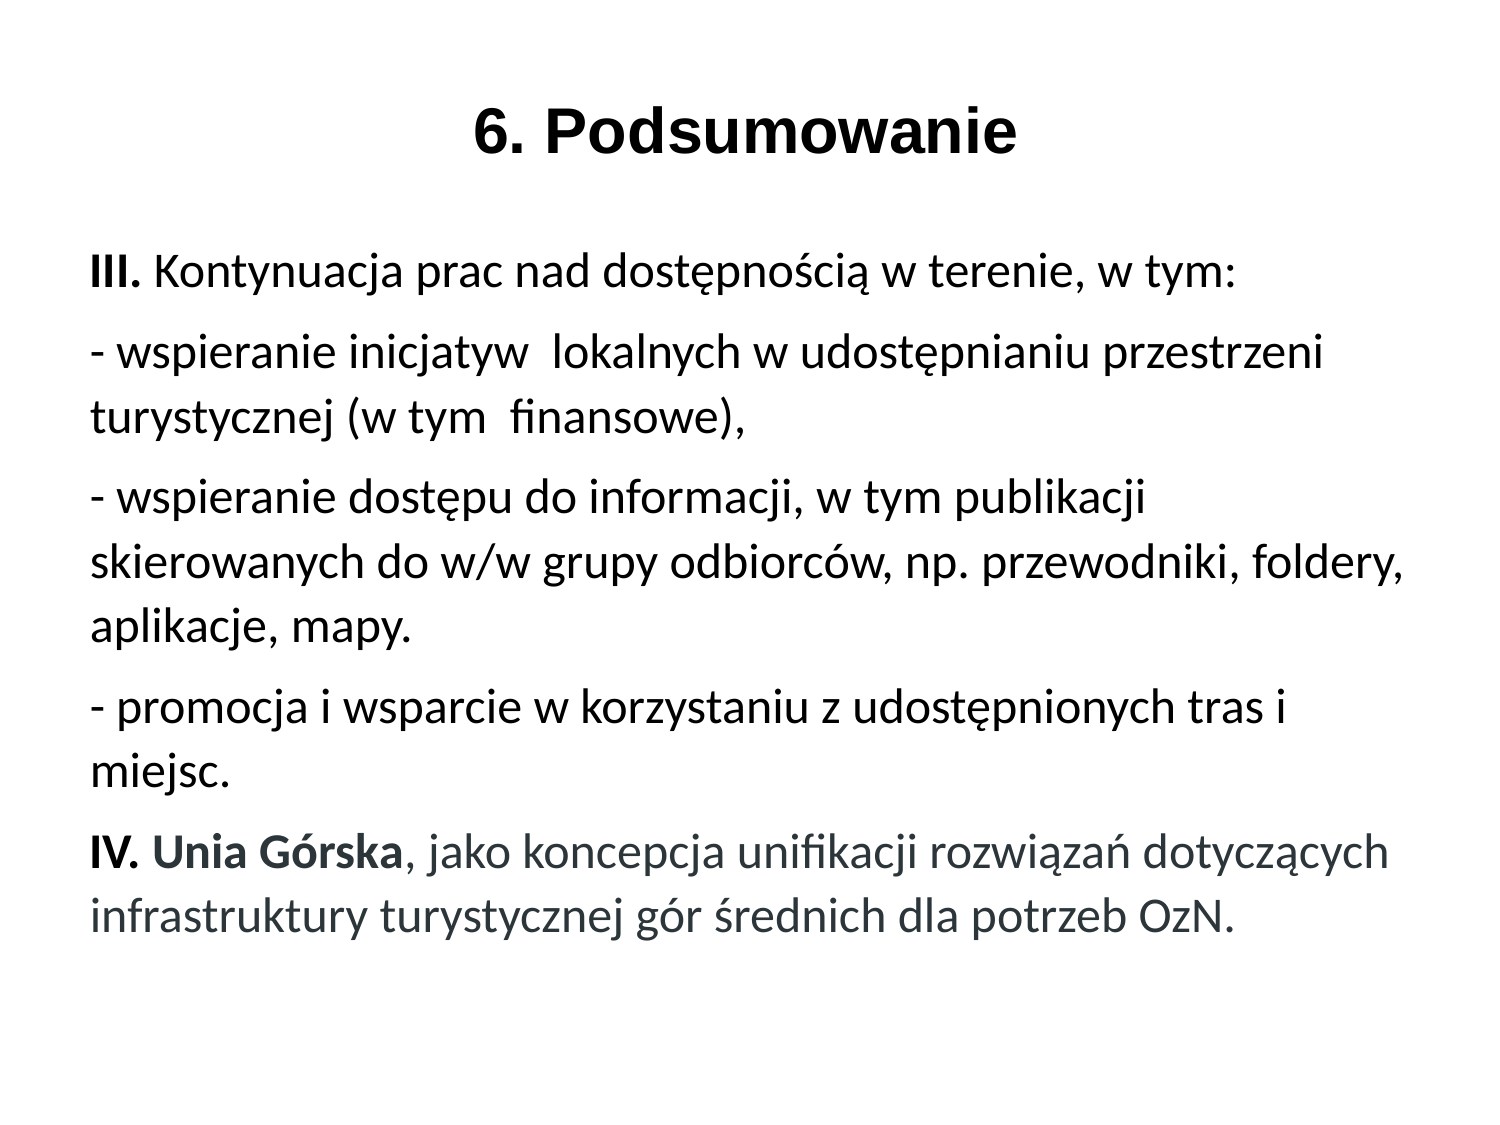

# 6. Podsumowanie
III. Kontynuacja prac nad dostępnością w terenie, w tym:
- wspieranie inicjatyw lokalnych w udostępnianiu przestrzeni turystycznej (w tym finansowe),
- wspieranie dostępu do informacji, w tym publikacji skierowanych do w/w grupy odbiorców, np. przewodniki, foldery, aplikacje, mapy.
- promocja i wsparcie w korzystaniu z udostępnionych tras i miejsc.
IV. Unia Górska, jako koncepcja unifikacji rozwiązań dotyczących infrastruktury turystycznej gór średnich dla potrzeb OzN.